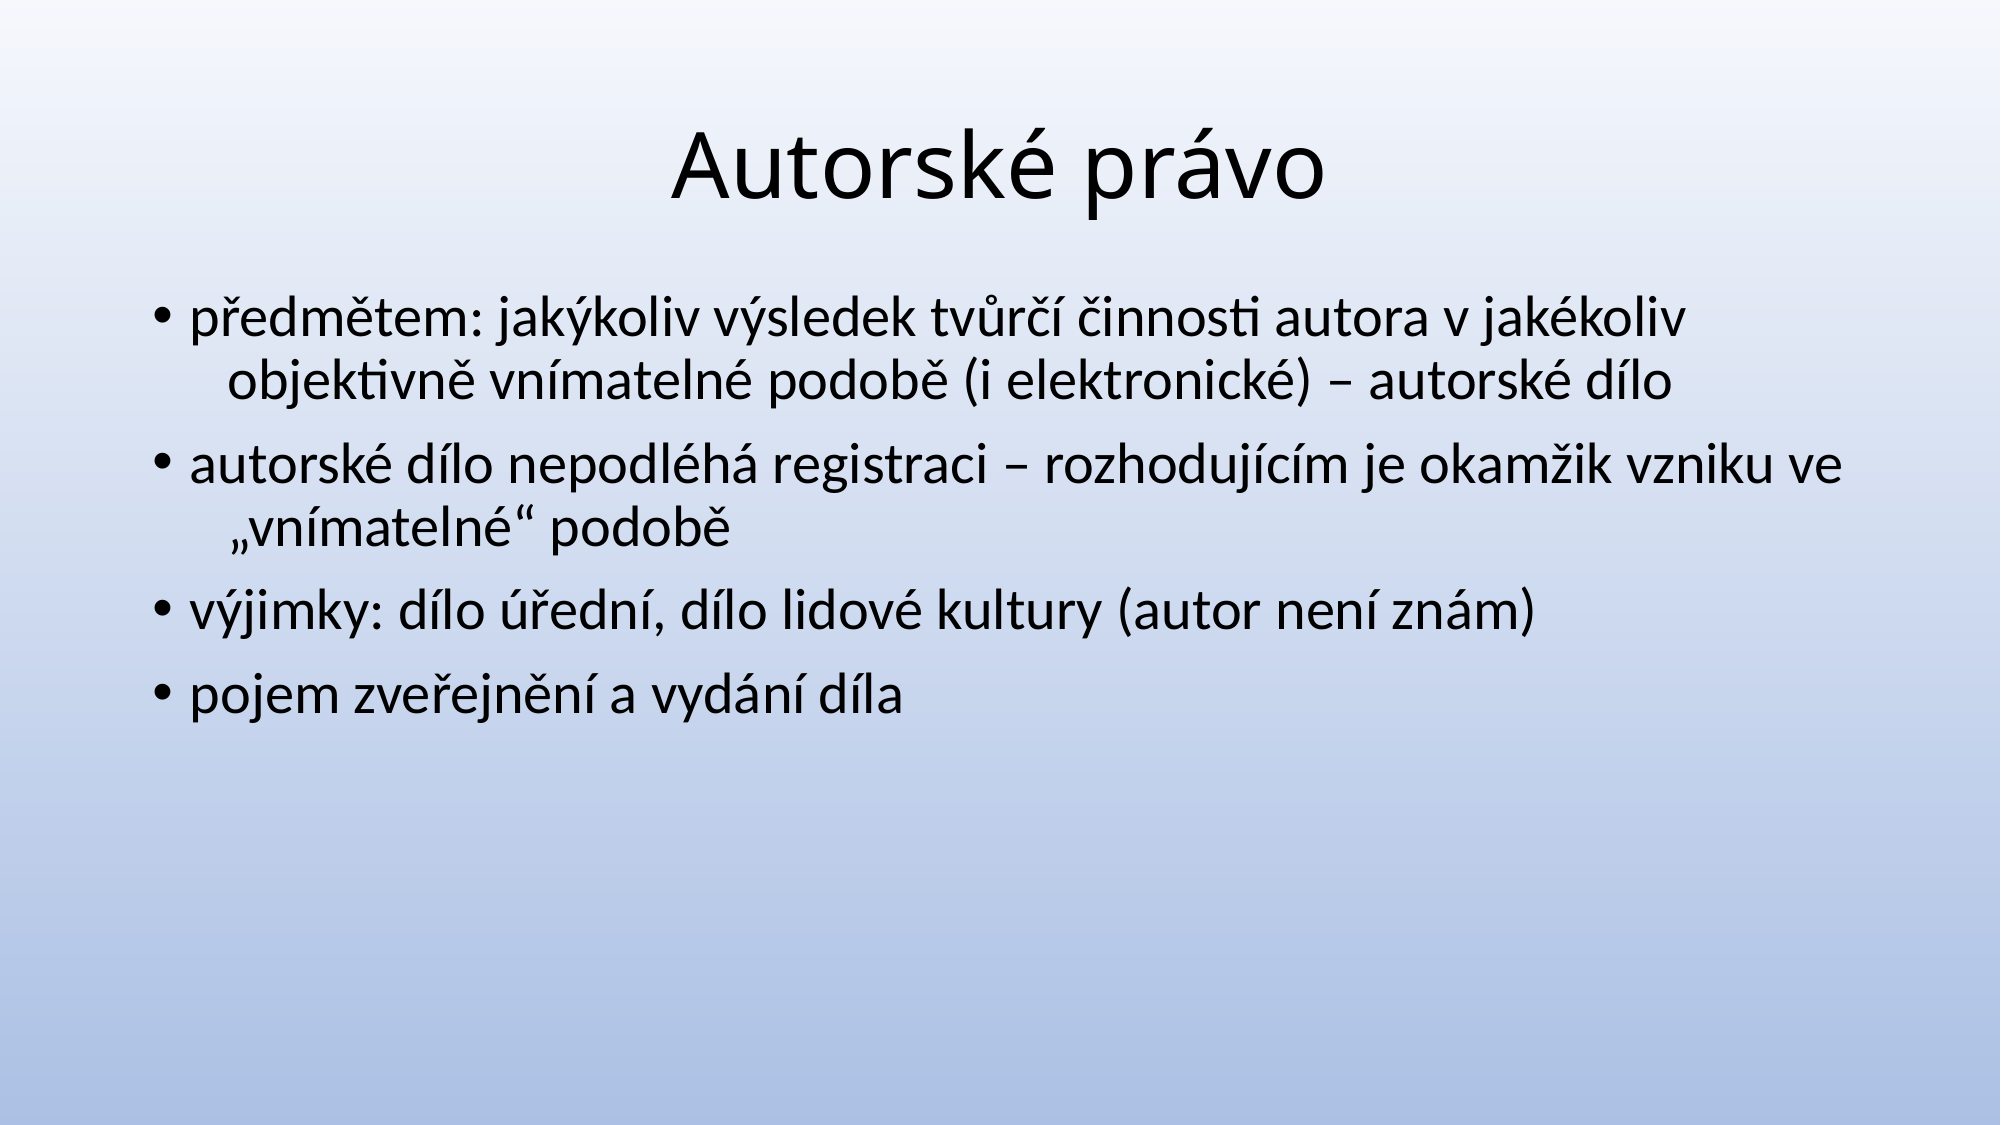

# Autorské právo
předmětem: jakýkoliv výsledek tvůrčí činnosti autora v jakékoliv objektivně vnímatelné podobě (i elektronické) – autorské dílo
autorské dílo nepodléhá registraci – rozhodujícím je okamžik vzniku ve „vnímatelné“ podobě
výjimky: dílo úřední, dílo lidové kultury (autor není znám)
pojem zveřejnění a vydání díla